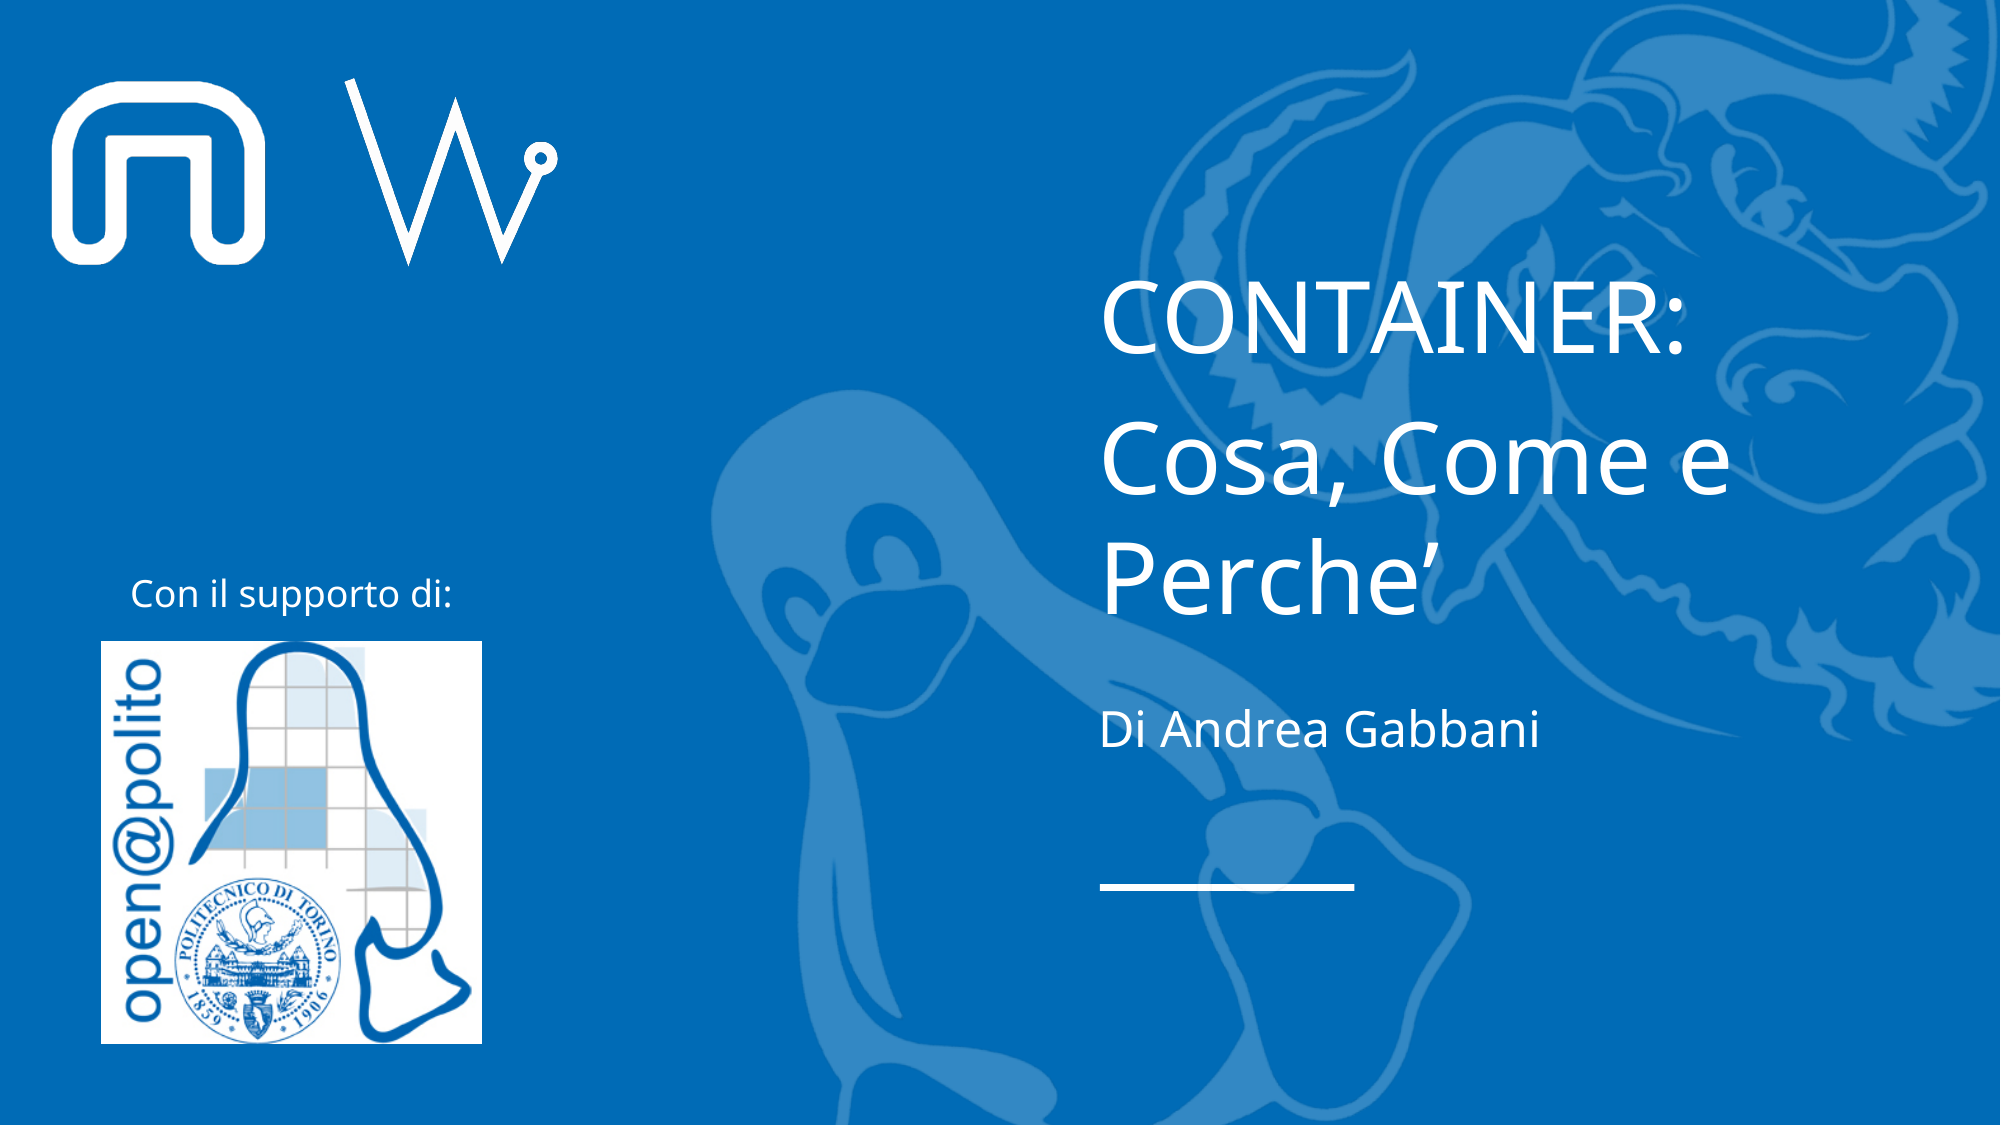

CONTAINER:
Cosa, Come e Perche’
# Di Andrea Gabbani